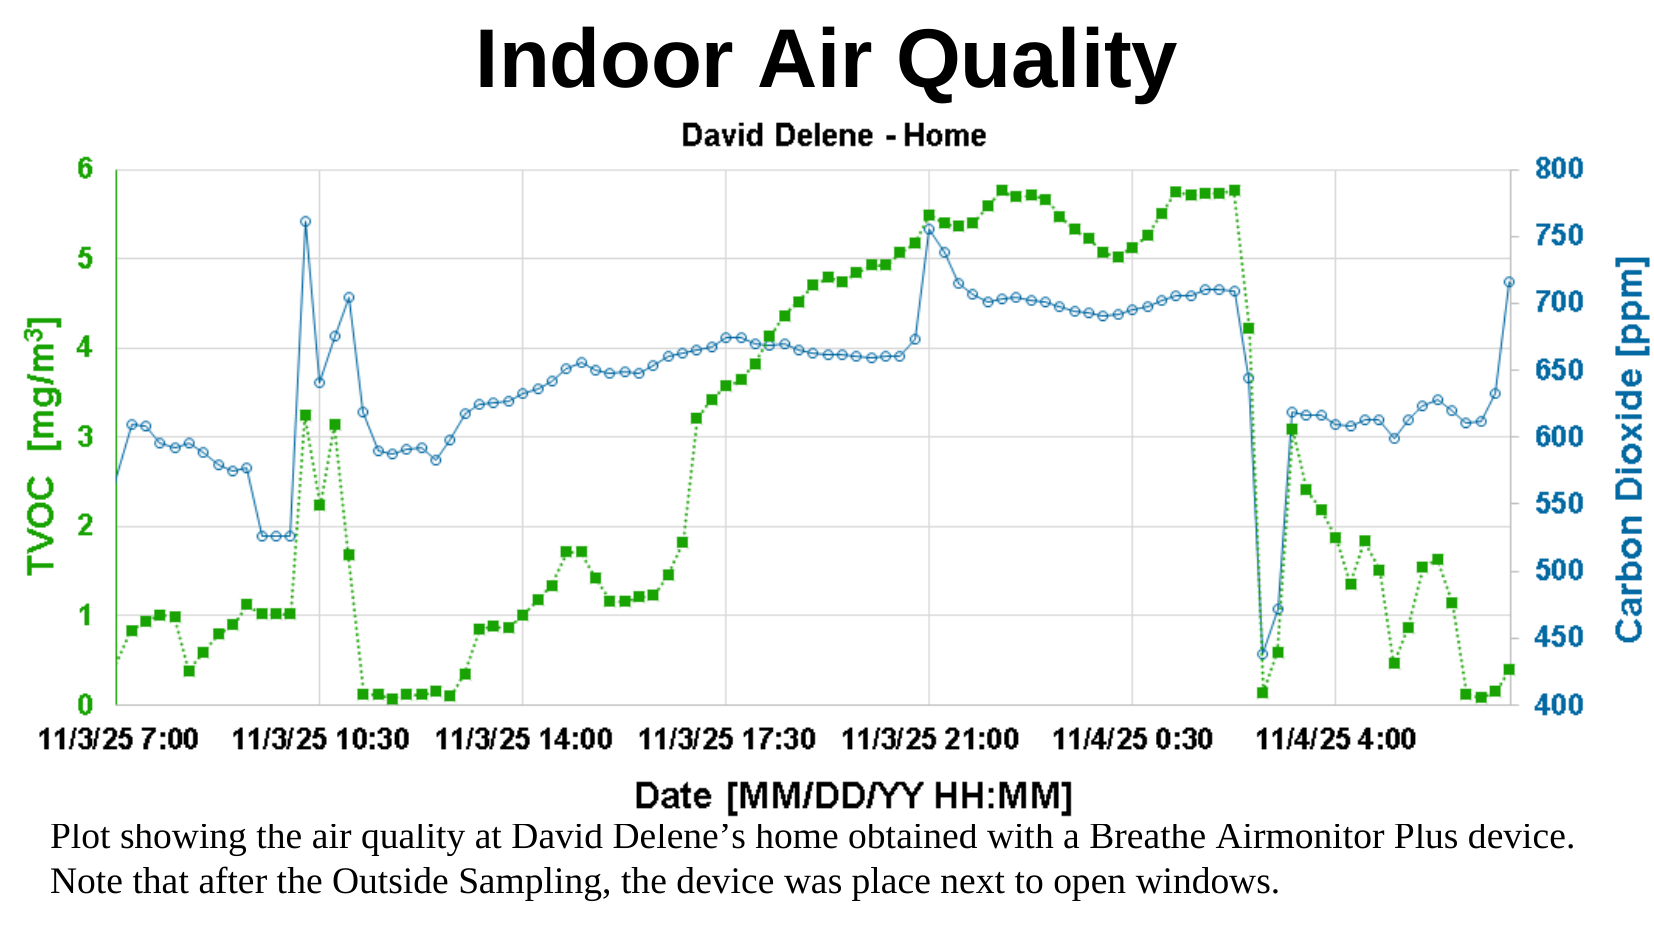

Indoor Air Quality
Stove-top Sampling
Outside Sampling
Plot showing the air quality at David Delene’s home obtained with a Breathe Airmonitor Plus device.
Note that after the Outside Sampling, the device was place next to open windows.